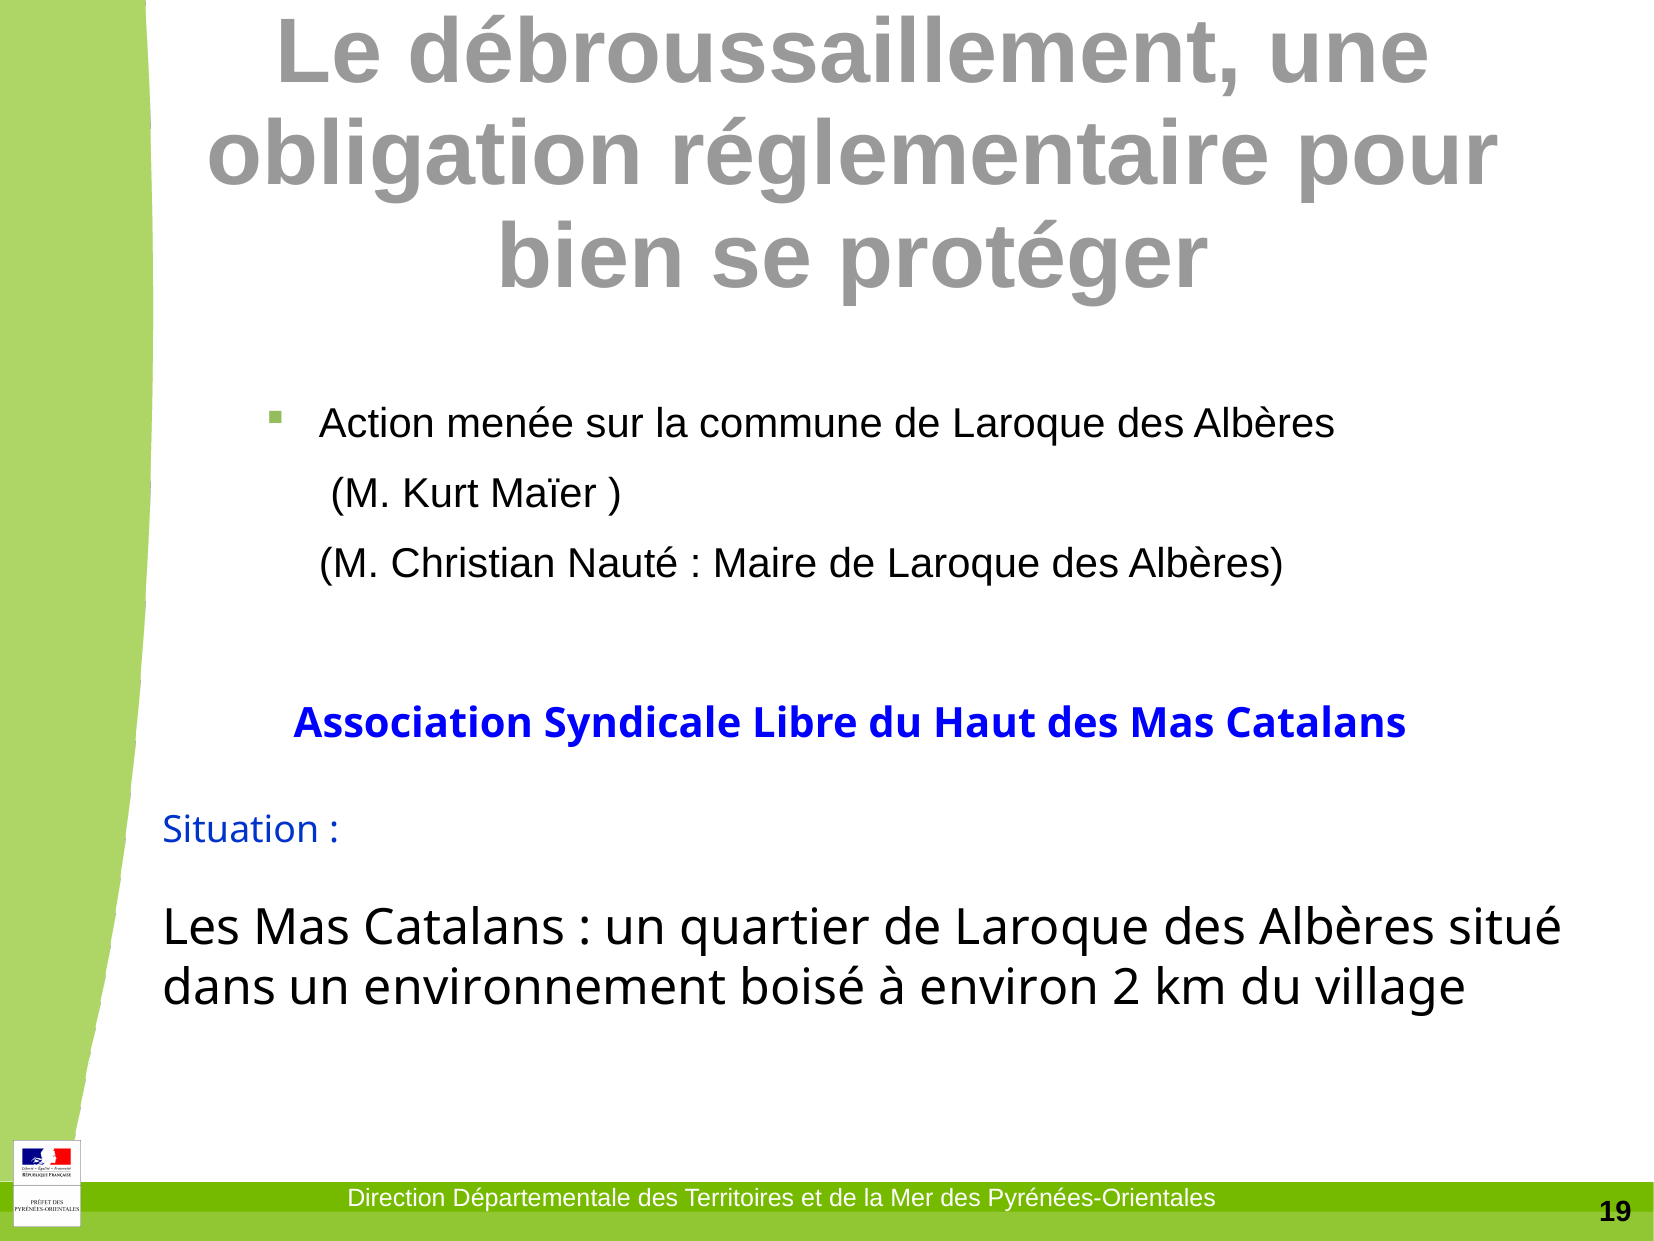

# Le débroussaillement, une obligation réglementaire pour bien se protéger
Action menée sur la commune de Laroque des Albères
 (M. Kurt Maïer )
(M. Christian Nauté : Maire de Laroque des Albères)
Association Syndicale Libre du Haut des Mas Catalans
Situation :
Les Mas Catalans : un quartier de Laroque des Albères situé dans un environnement boisé à environ 2 km du village
Direction Départementale des Territoires et de la Mer des Pyrénées-Orientales
19